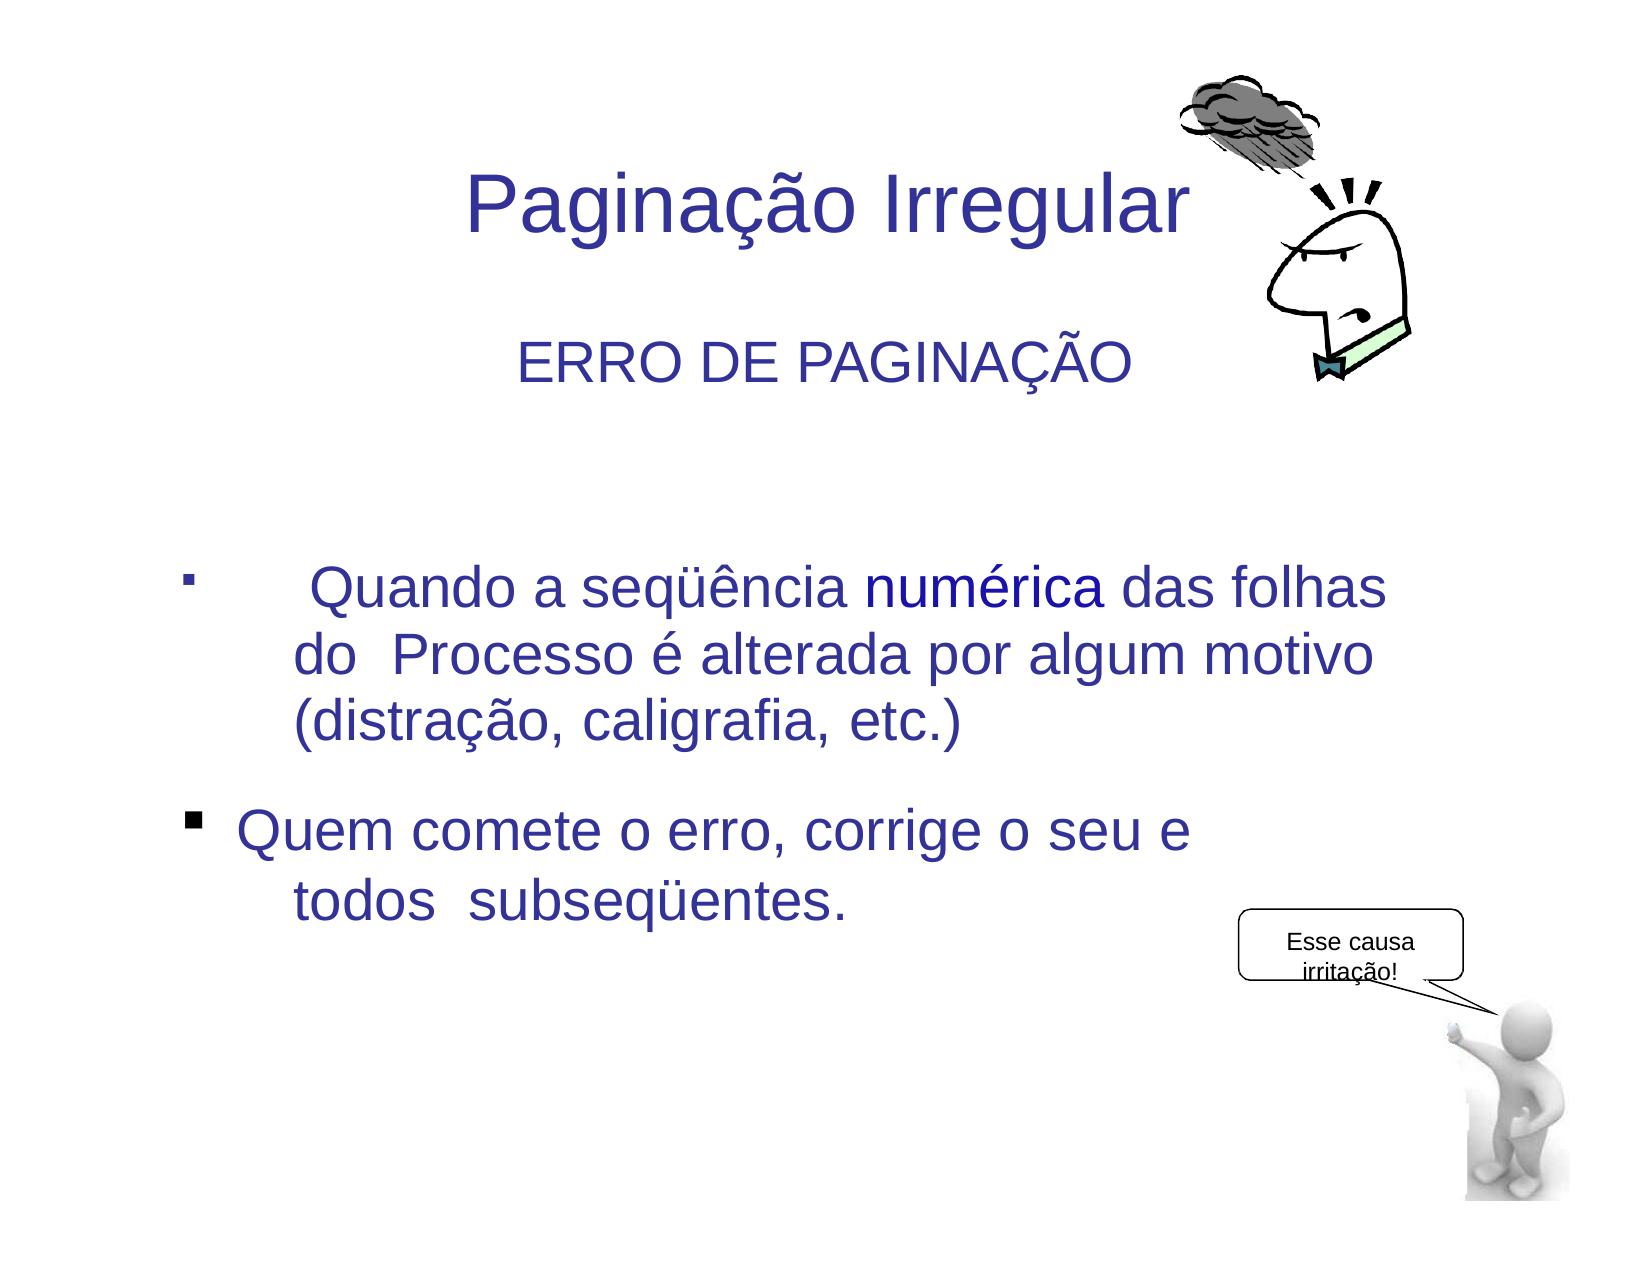

# Paginação Irregular
ERRO DE PAGINAÇÃO
	Quando a seqüência numérica das folhas do Processo é alterada por algum motivo (distração, caligrafia, etc.)
Quem comete o erro, corrige o seu e todos subseqüentes.
Esse causa
irritação!